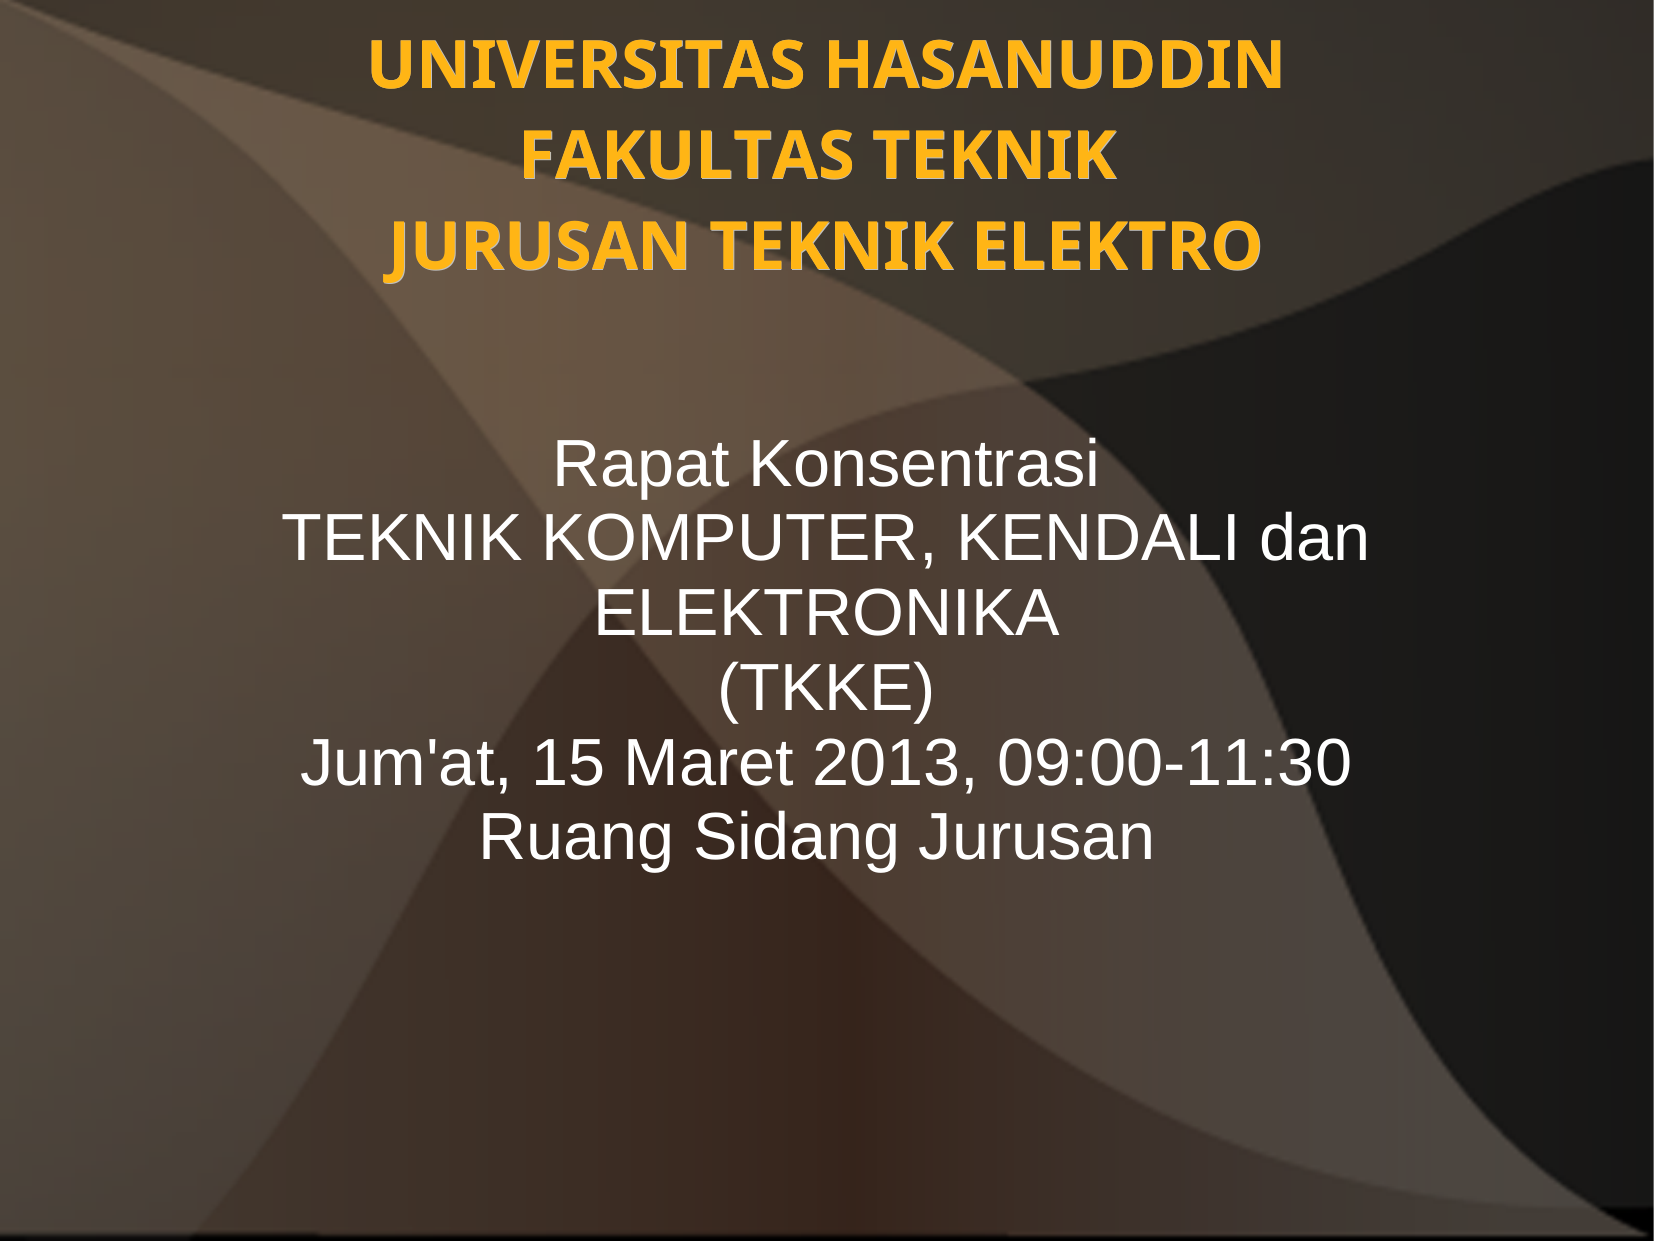

# UNIVERSITAS HASANUDDIN FAKULTAS TEKNIK JURUSAN TEKNIK ELEKTRO
Rapat Konsentrasi
TEKNIK KOMPUTER, KENDALI dan ELEKTRONIKA
(TKKE)
Jum'at, 15 Maret 2013, 09:00-11:30
Ruang Sidang Jurusan